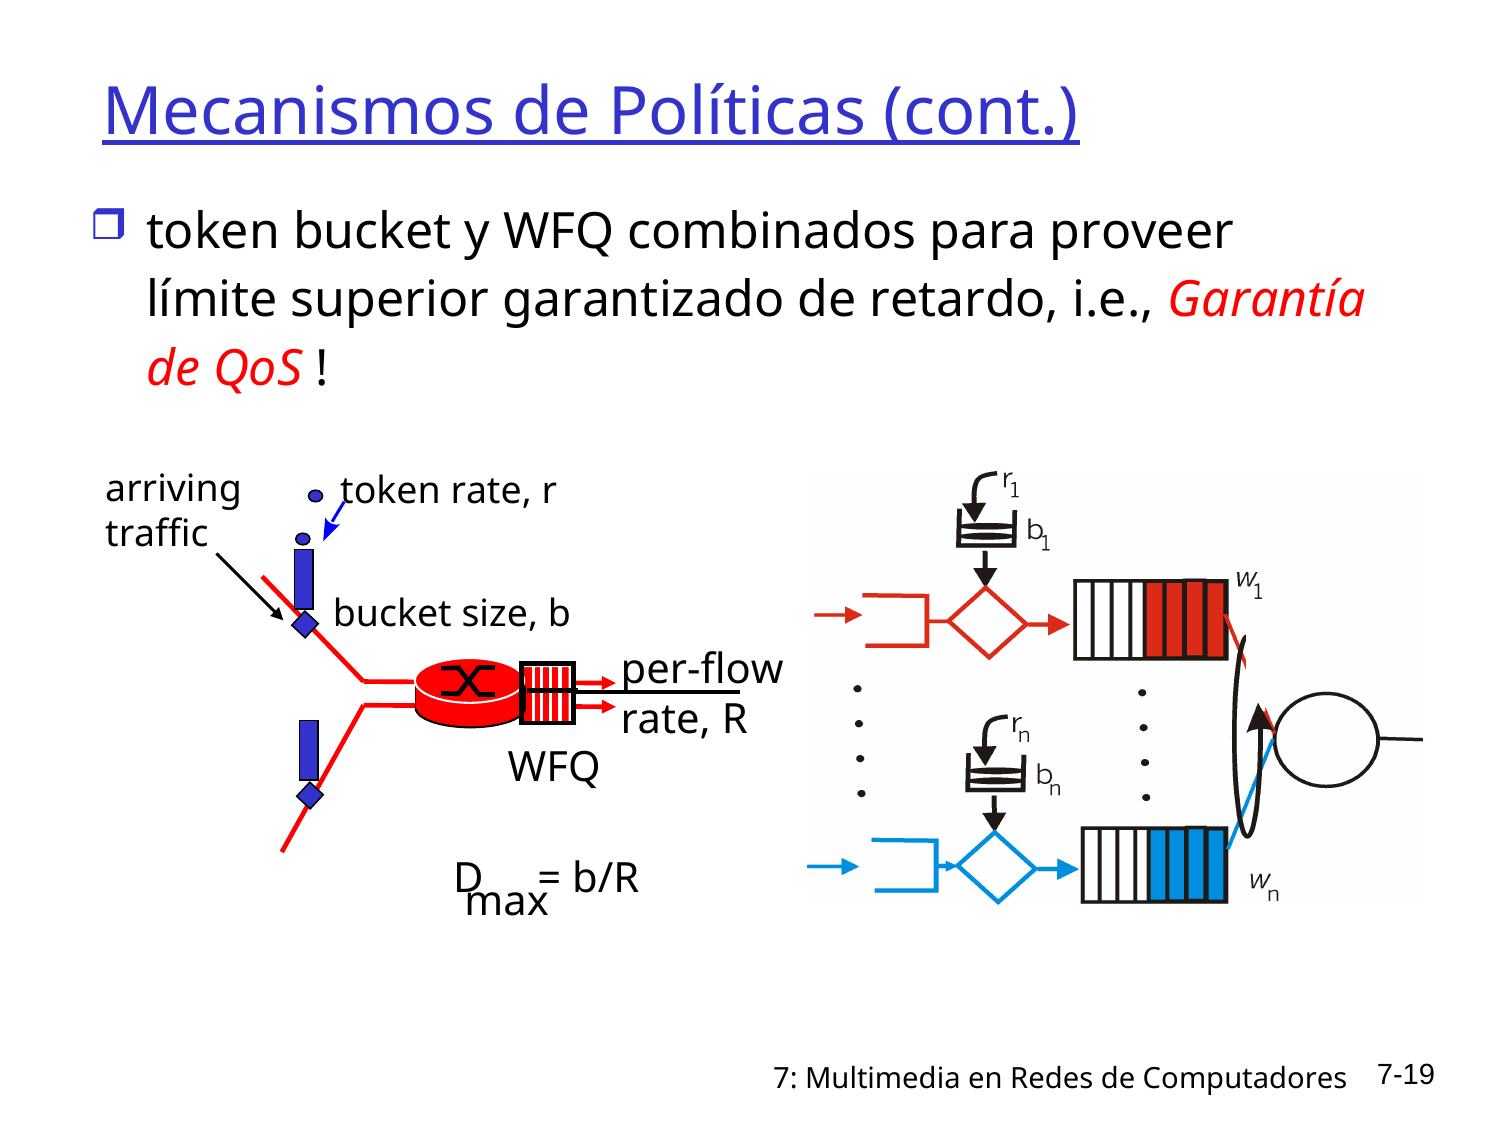

# Mecanismos de Políticas (cont.)
token bucket y WFQ combinados para proveer límite superior garantizado de retardo, i.e., Garantía de QoS !
arriving
traffic
token rate, r
bucket size, b
per-flow
rate, R
WFQ
D = b/R
max
19